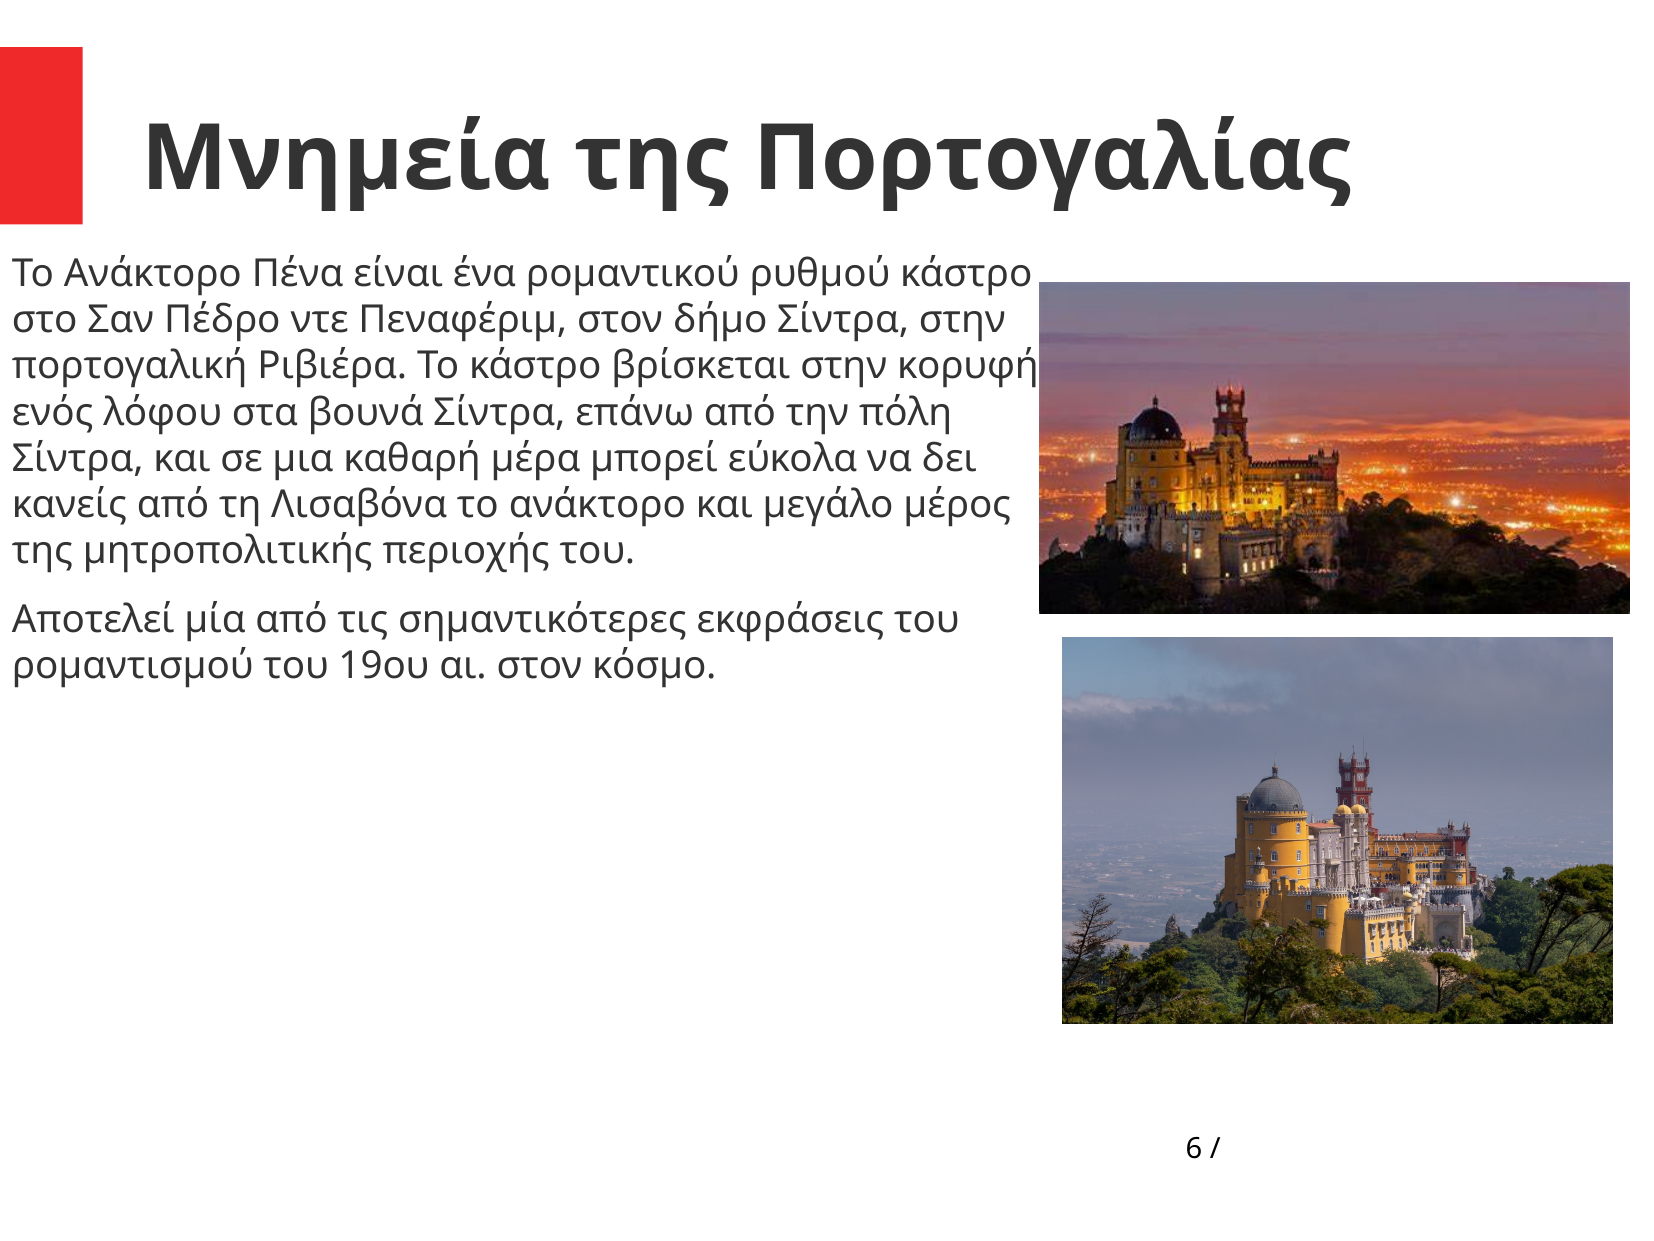

# Μνημεία της Πορτογαλίας
Το Ανάκτορο Πένα είναι ένα ρομαντικού ρυθμού κάστρο στο Σαν Πέδρο ντε Πεναφέριμ, στον δήμο Σίντρα, στην πορτογαλική Ριβιέρα. Το κάστρο βρίσκεται στην κορυφή ενός λόφου στα βουνά Σίντρα, επάνω από την πόλη Σίντρα, και σε μια καθαρή μέρα μπορεί εύκολα να δει κανείς από τη Λισαβόνα το ανάκτορο και μεγάλο μέρος της μητροπολιτικής περιοχής του.
Αποτελεί μία από τις σημαντικότερες εκφράσεις του ρομαντισμού του 19ου αι. στον κόσμο.